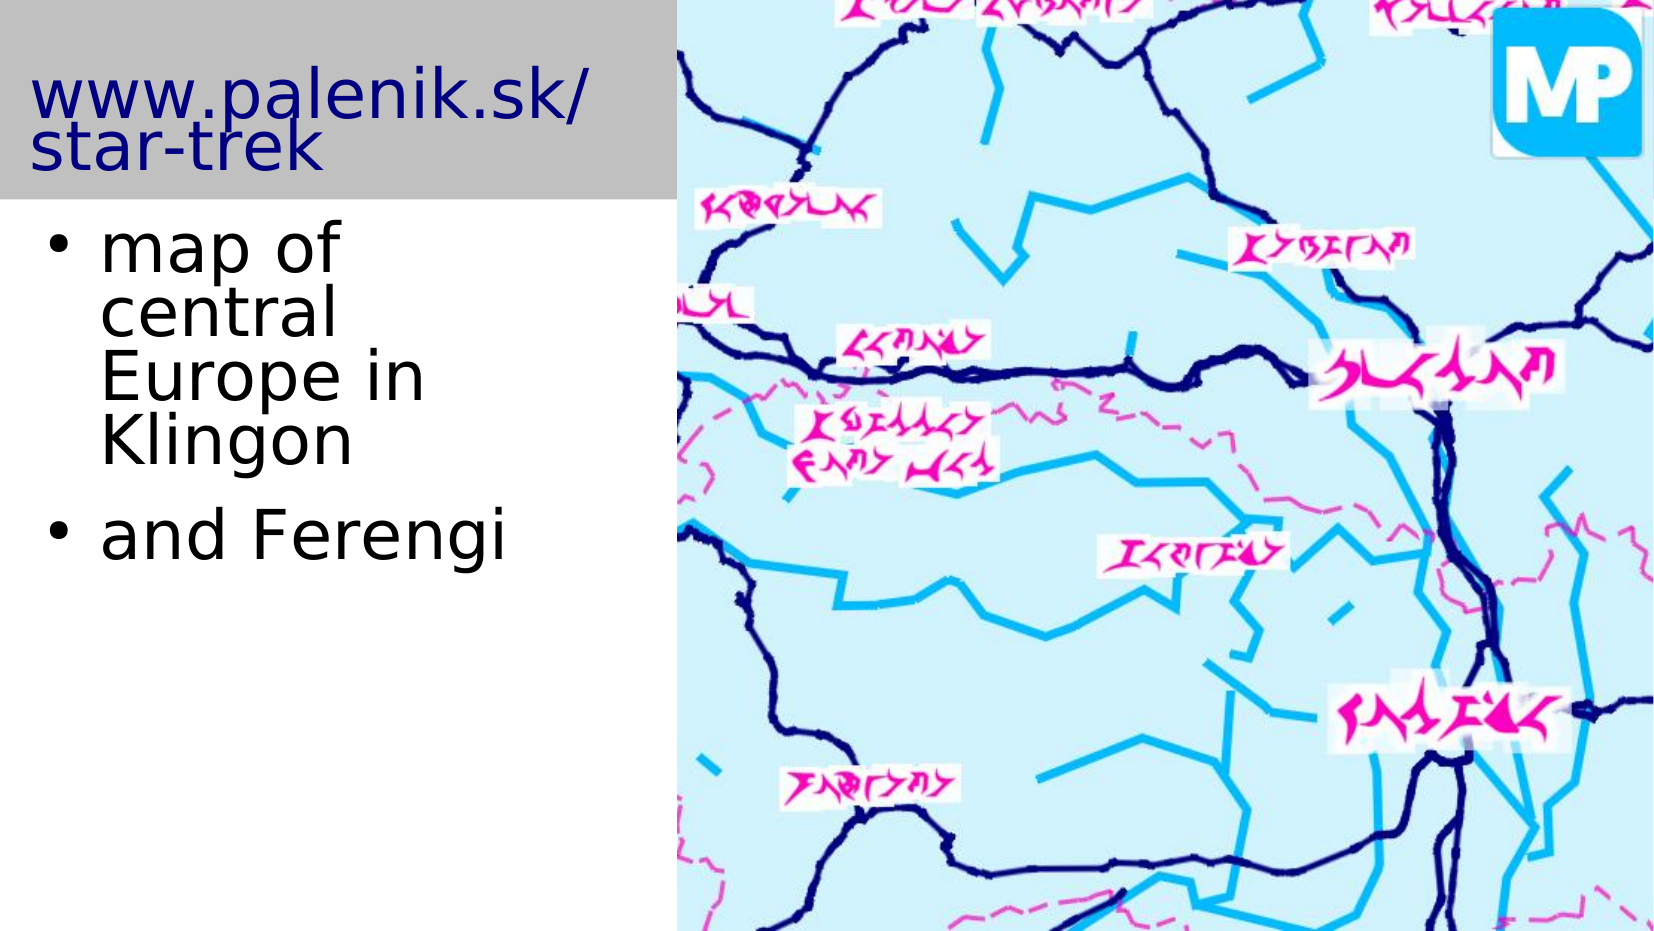

# www.palenik.sk/star-trek
map of central Europe in Klingon
and Ferengi